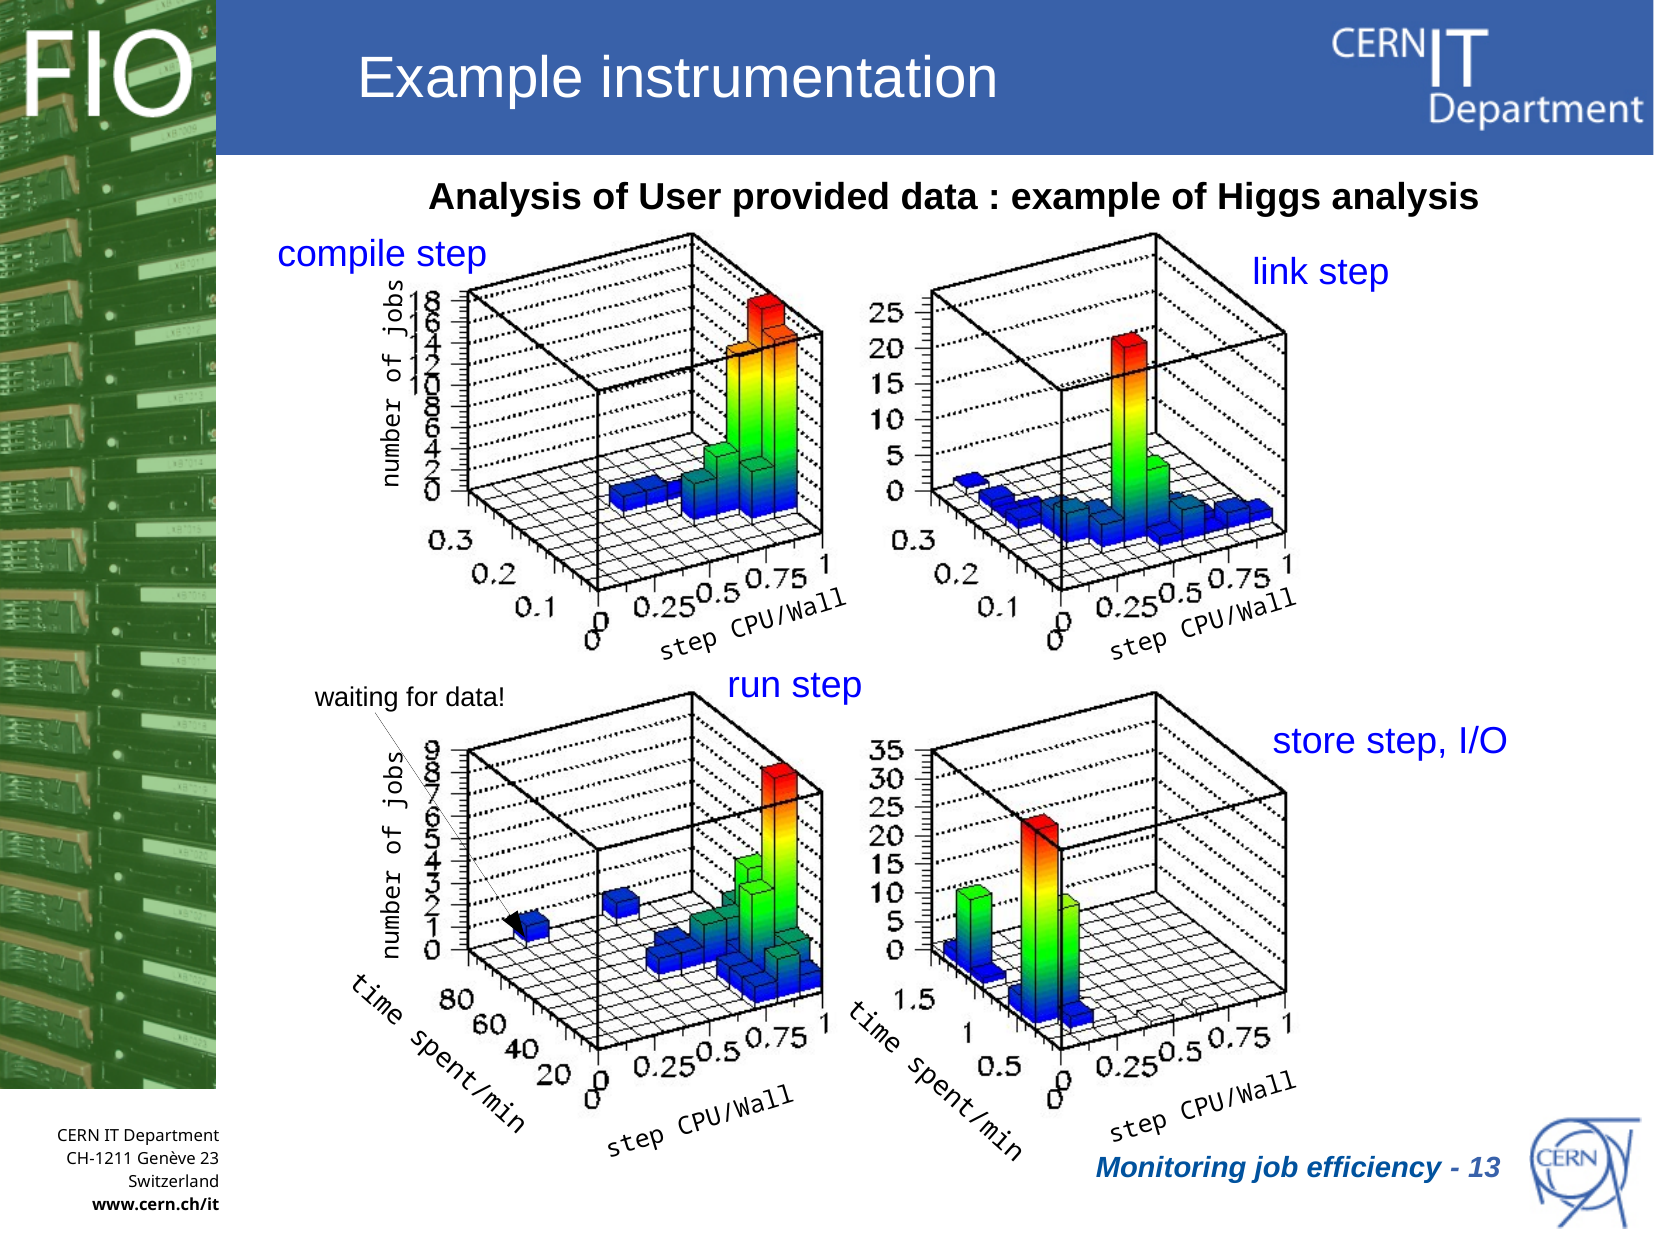

Example instrumentation
Analysis of User provided data : example of Higgs analysis
compile step
link step
number of jobs
step CPU/Wall
step CPU/Wall
run step
waiting for data!
store step, I/O
number of jobs
time spent/min
time spent/min
step CPU/Wall
step CPU/Wall